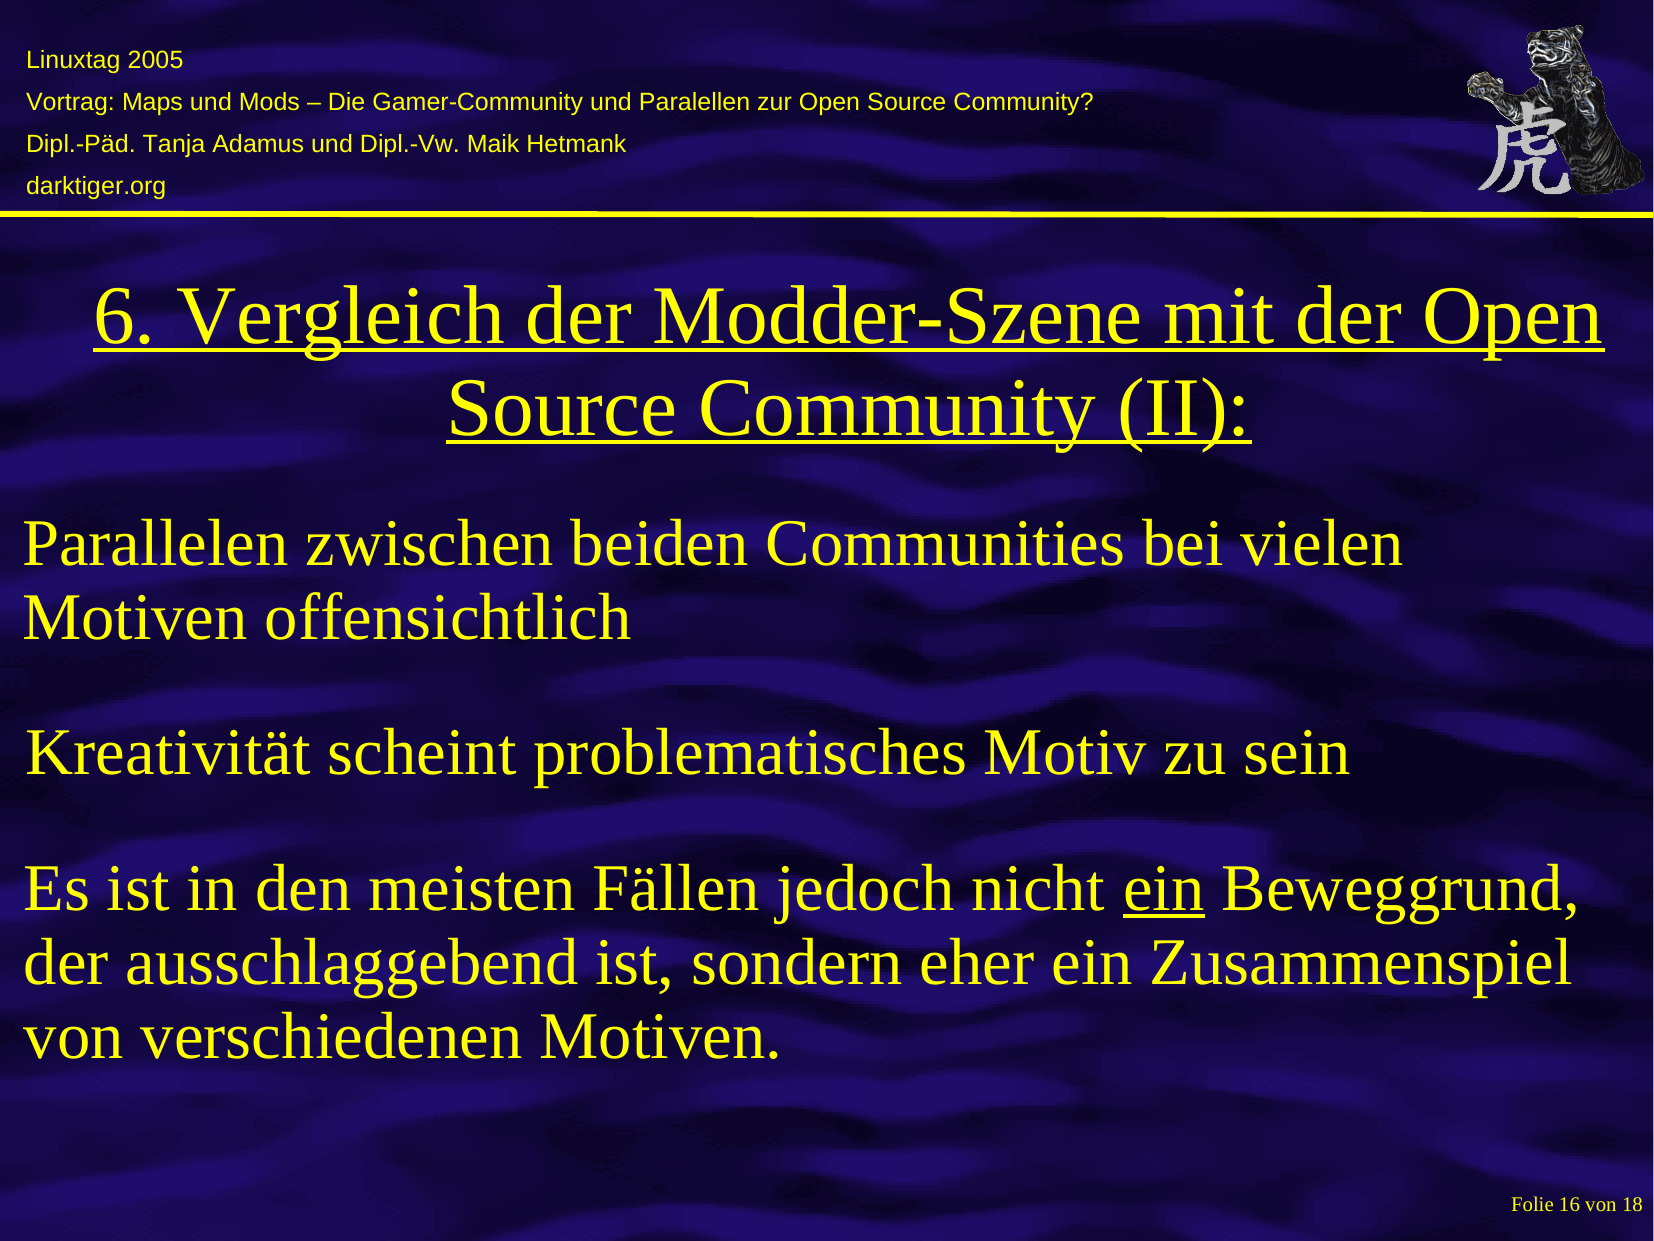

Linuxtag 2005
Vortrag: Maps und Mods – Die Gamer-Community und Paralellen zur Open Source Community?
Dipl.-Päd. Tanja Adamus und Dipl.-Vw. Maik Hetmank
darktiger.org
6. Vergleich der Modder-Szene mit der Open
Source Community (II):
Parallelen zwischen beiden Communities bei vielen Motiven offensichtlich
Kreativität scheint problematisches Motiv zu sein
Es ist in den meisten Fällen jedoch nicht ein Beweggrund,
der ausschlaggebend ist, sondern eher ein Zusammenspiel
von verschiedenen Motiven.
Folie 16 von 18